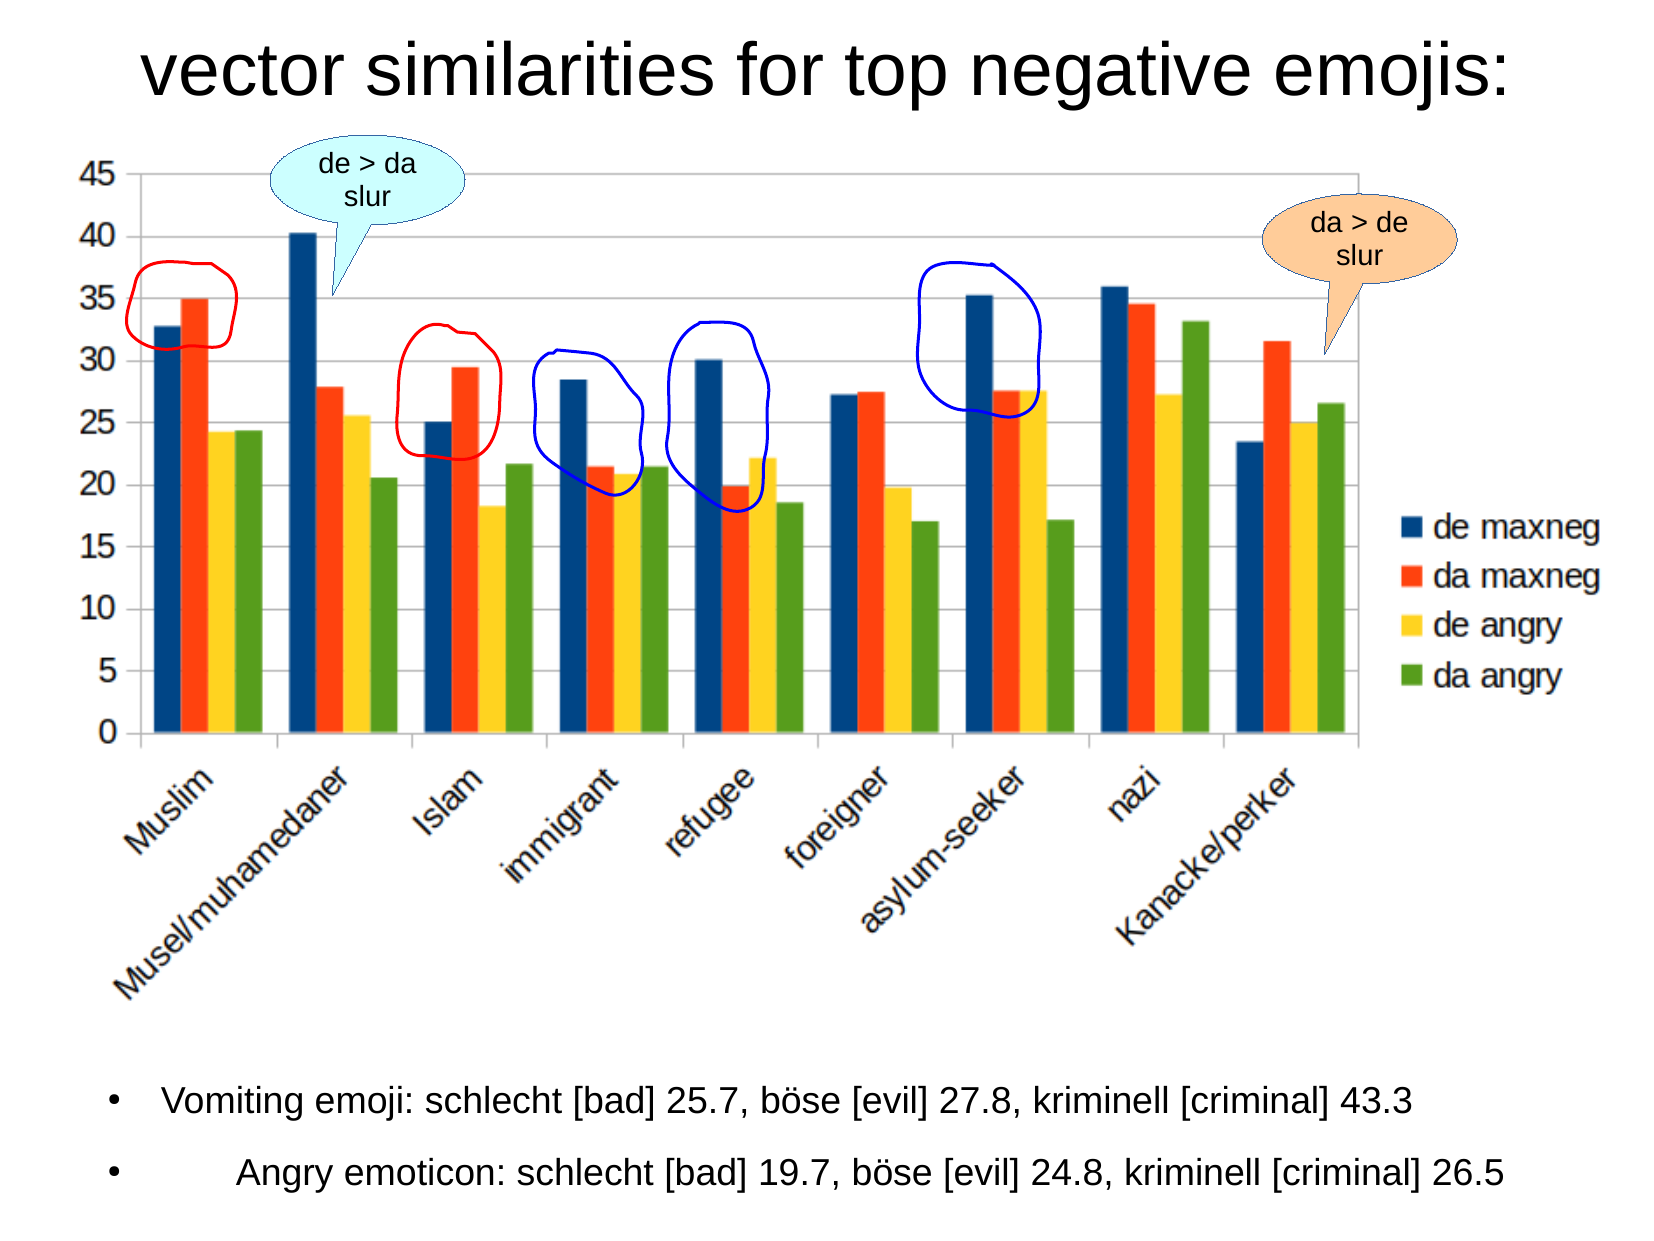

# vector similarities for top negative emojis: what is worse: muslim or immigrant?
de > da slur
da > de slur
Vomiting emoji: schlecht [bad] 25.7, böse [evil] 27.8, kriminell [criminal] 43.3
	Angry emoticon: schlecht [bad] 19.7, böse [evil] 24.8, kriminell [criminal] 26.5